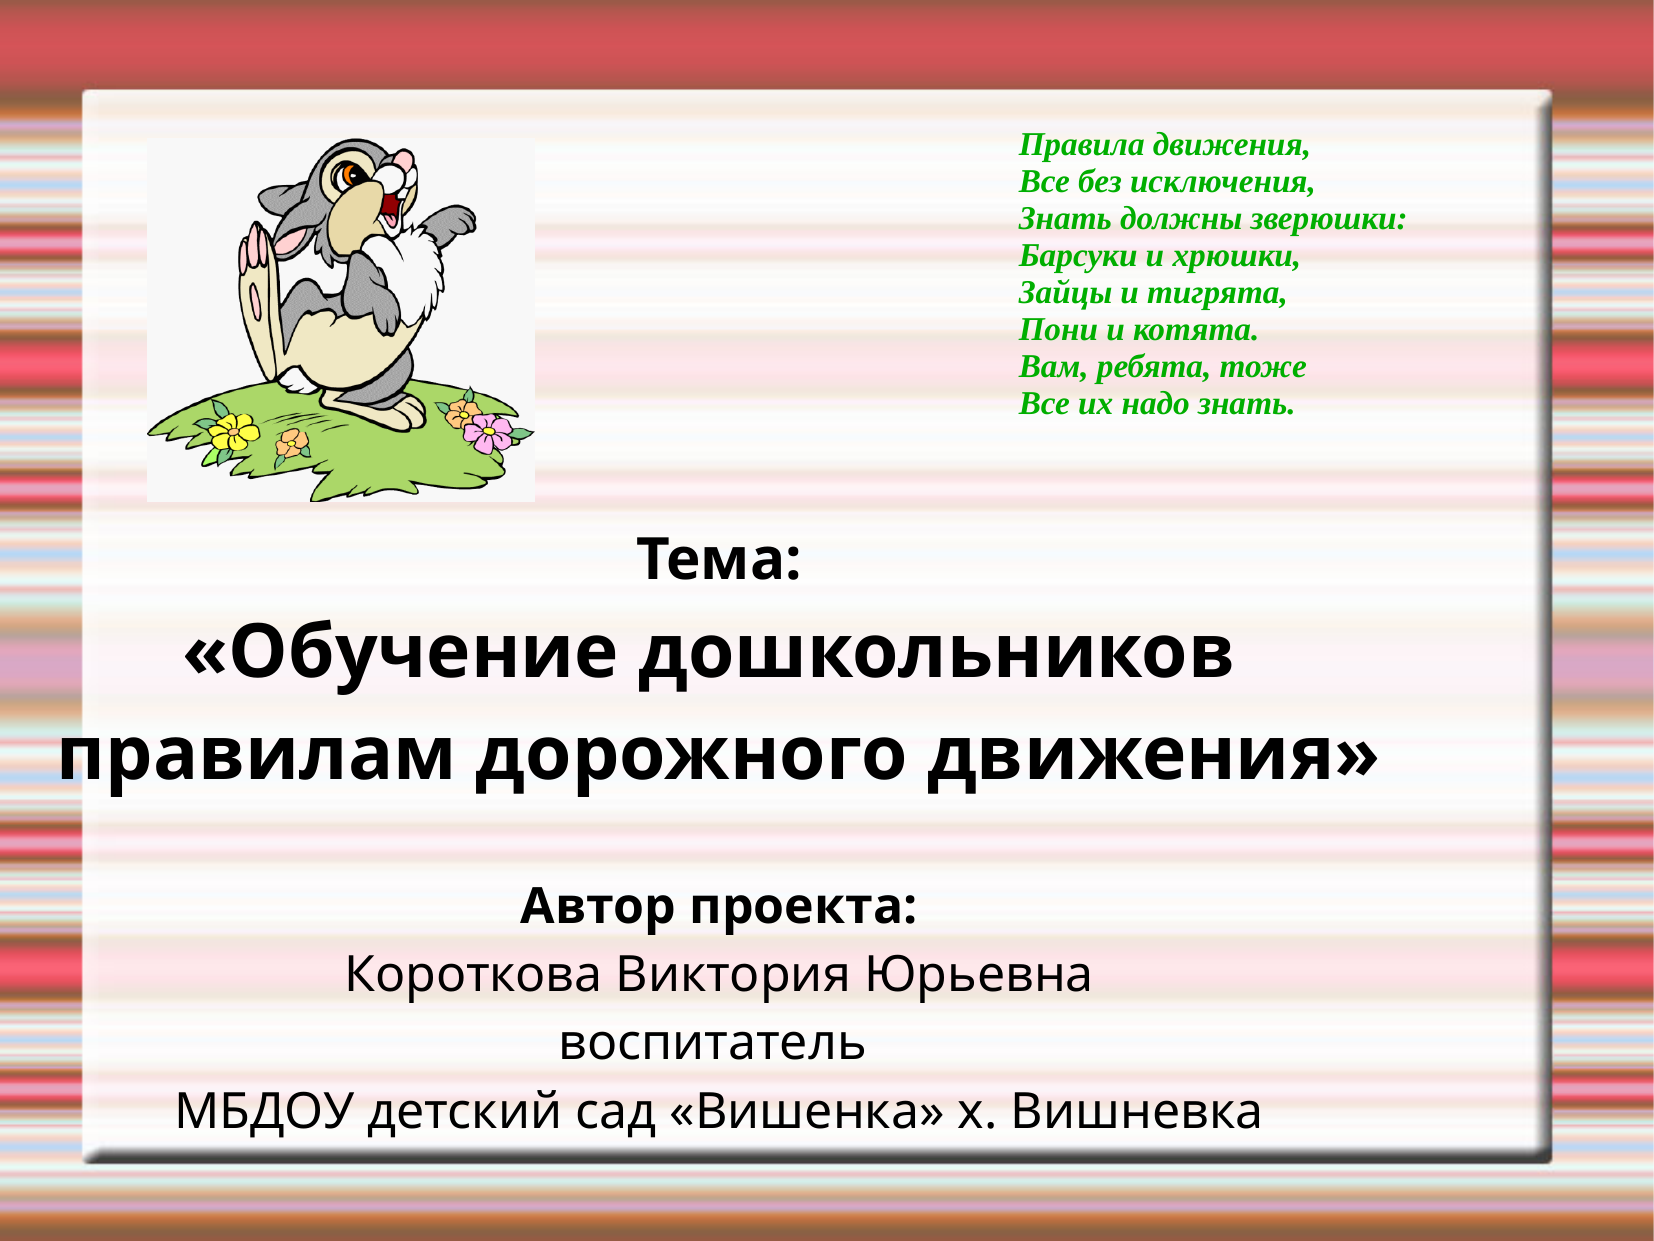

Правила движения,
Все без исключения,
Знать должны зверюшки:
Барсуки и хрюшки,
Зайцы и тигрята,
Пони и котята.
Вам, ребята, тоже
Все их надо знать.
Тема:
«Обучение дошкольников
правилам дорожного движения»
Автор проекта:
Короткова Виктория Юрьевна
воспитатель
МБДОУ детский сад «Вишенка» х. Вишневка